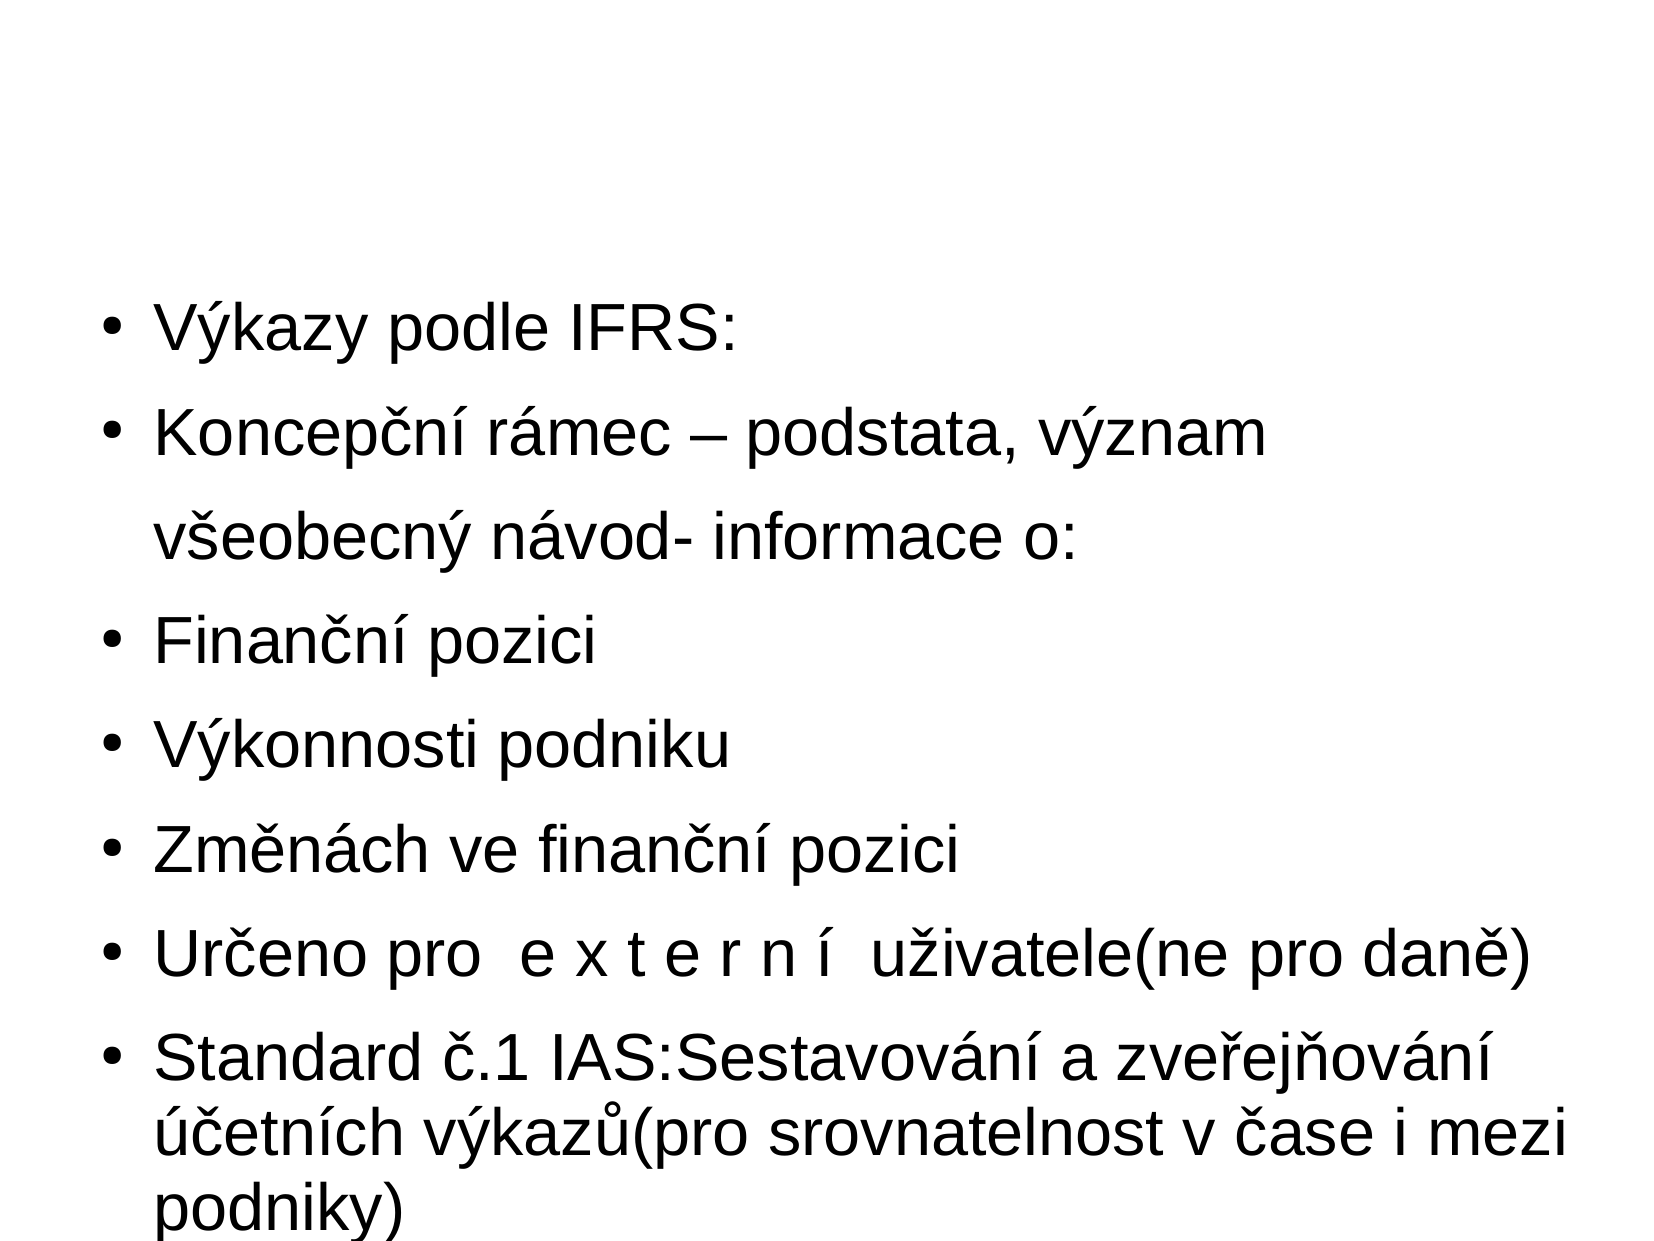

#
Výkazy podle IFRS:
Koncepční rámec – podstata, význam
všeobecný návod- informace o:
Finanční pozici
Výkonnosti podniku
Změnách ve finanční pozici
Určeno pro e x t e r n í uživatele(ne pro daně)
Standard č.1 IAS:Sestavování a zveřejňování účetních výkazů(pro srovnatelnost v čase i mezi podniky)
Skládá se z:
 Rozvahy
Výsledovky
Výkazu změn ve VK
Výkazu peněžních toků
komentář(použitá účet.pravidla) ukázka